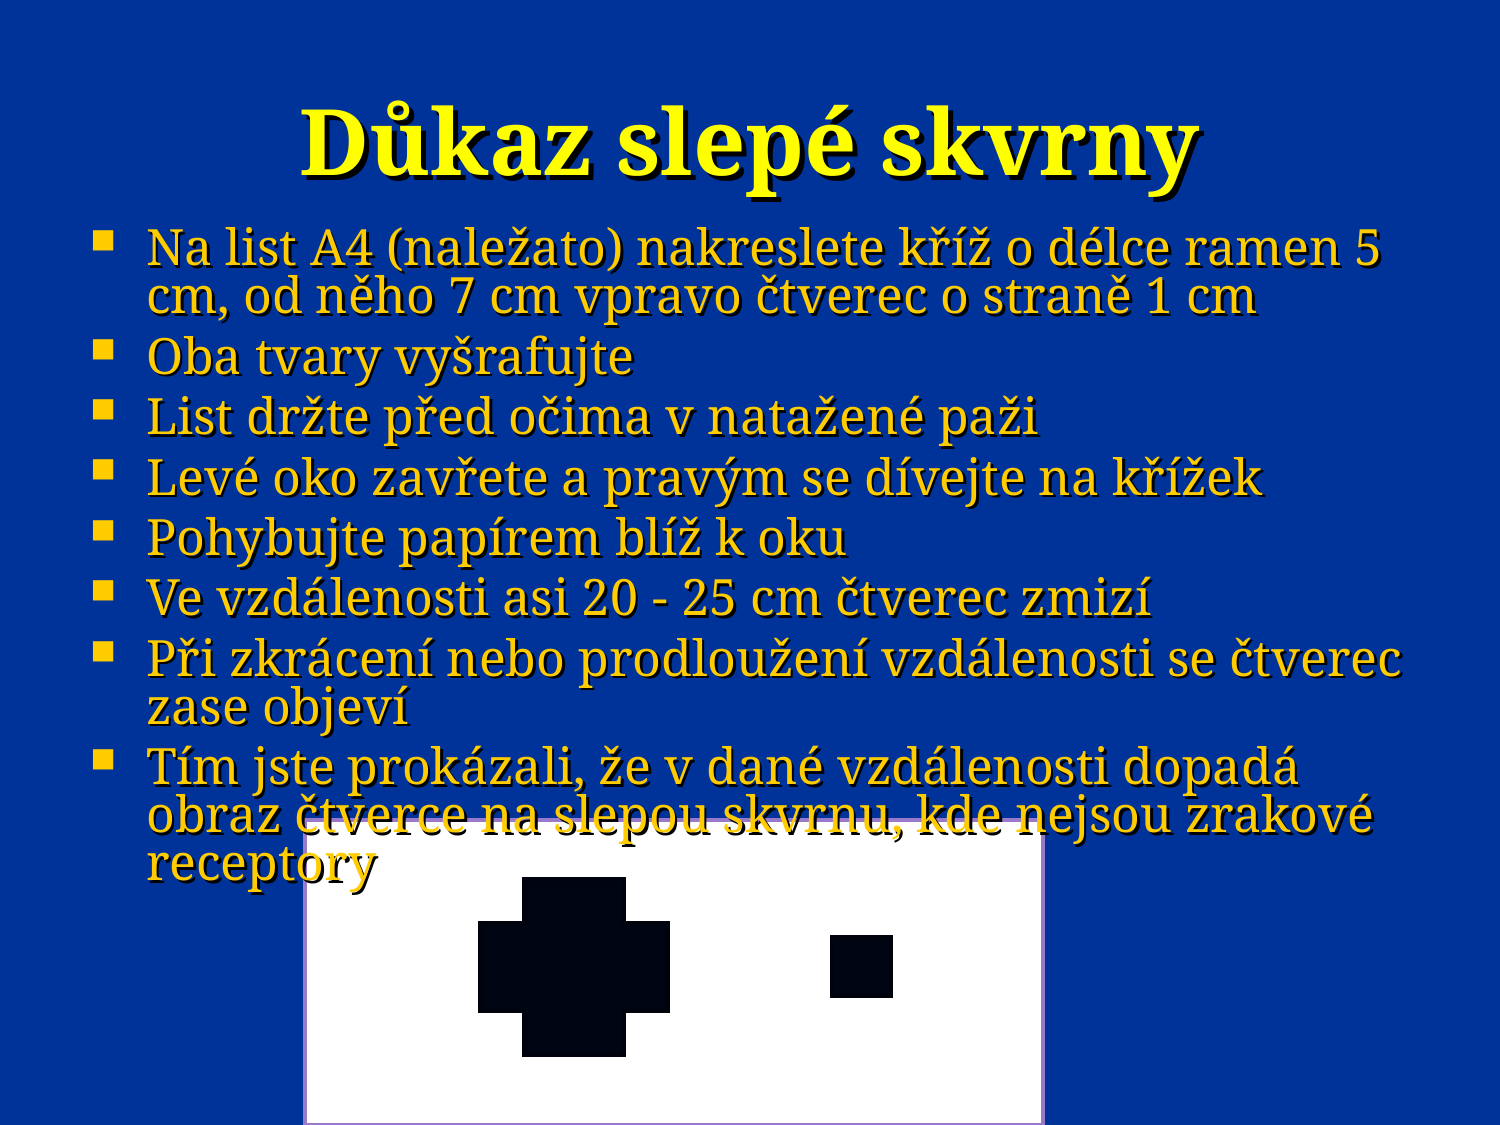

# Důkaz slepé skvrny
Na list A4 (naležato) nakreslete kříž o délce ramen 5 cm, od něho 7 cm vpravo čtverec o straně 1 cm
Oba tvary vyšrafujte
List držte před očima v natažené paži
Levé oko zavřete a pravým se dívejte na křížek
Pohybujte papírem blíž k oku
Ve vzdálenosti asi 20 - 25 cm čtverec zmizí
Při zkrácení nebo prodloužení vzdálenosti se čtverec zase objeví
Tím jste prokázali, že v dané vzdálenosti dopadá obraz čtverce na slepou skvrnu, kde nejsou zrakové receptory